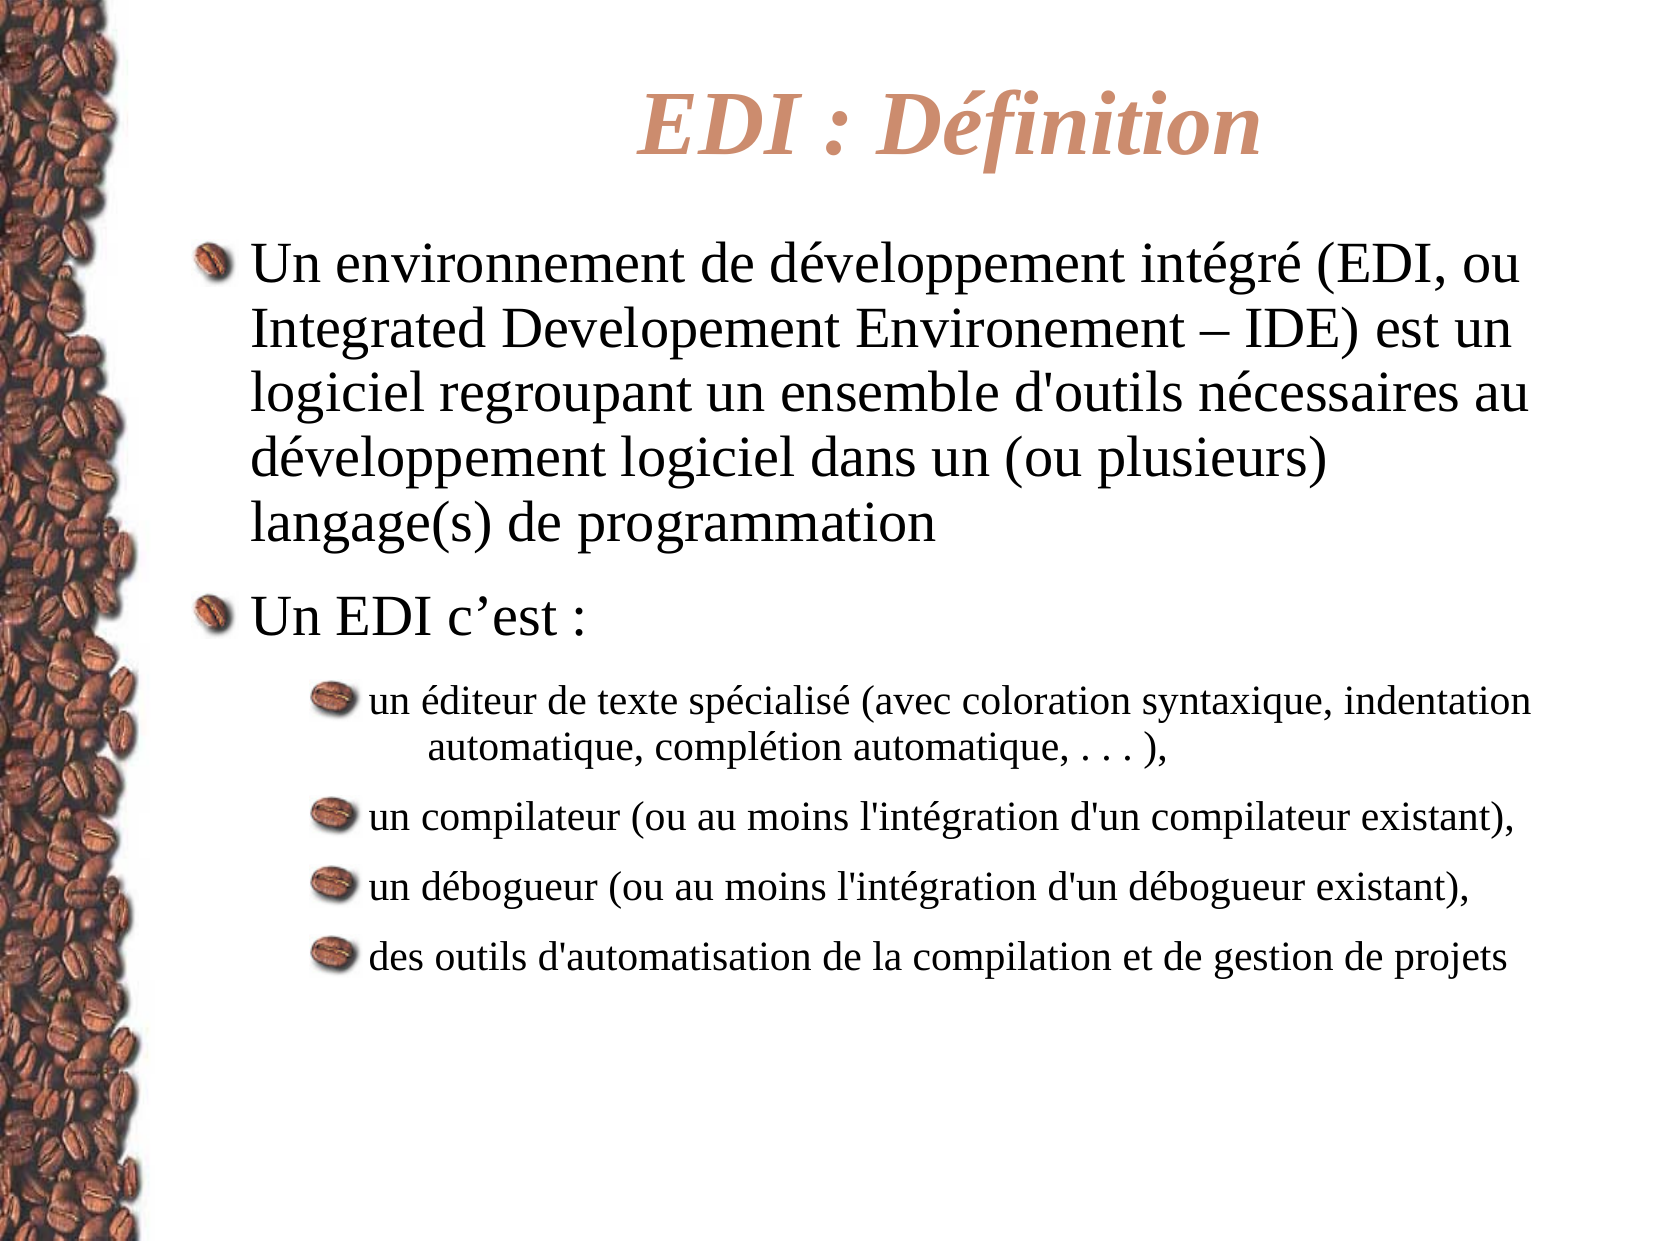

# EDI : Définition
Un environnement de développement intégré (EDI, ou Integrated Developement Environement – IDE) est un logiciel regroupant un ensemble d'outils nécessaires au développement logiciel dans un (ou plusieurs) langage(s) de programmation
Un EDI c’est :
un éditeur de texte spécialisé (avec coloration syntaxique, indentation automatique, complétion automatique, . . . ),
un compilateur (ou au moins l'intégration d'un compilateur existant),
un débogueur (ou au moins l'intégration d'un débogueur existant),
des outils d'automatisation de la compilation et de gestion de projets